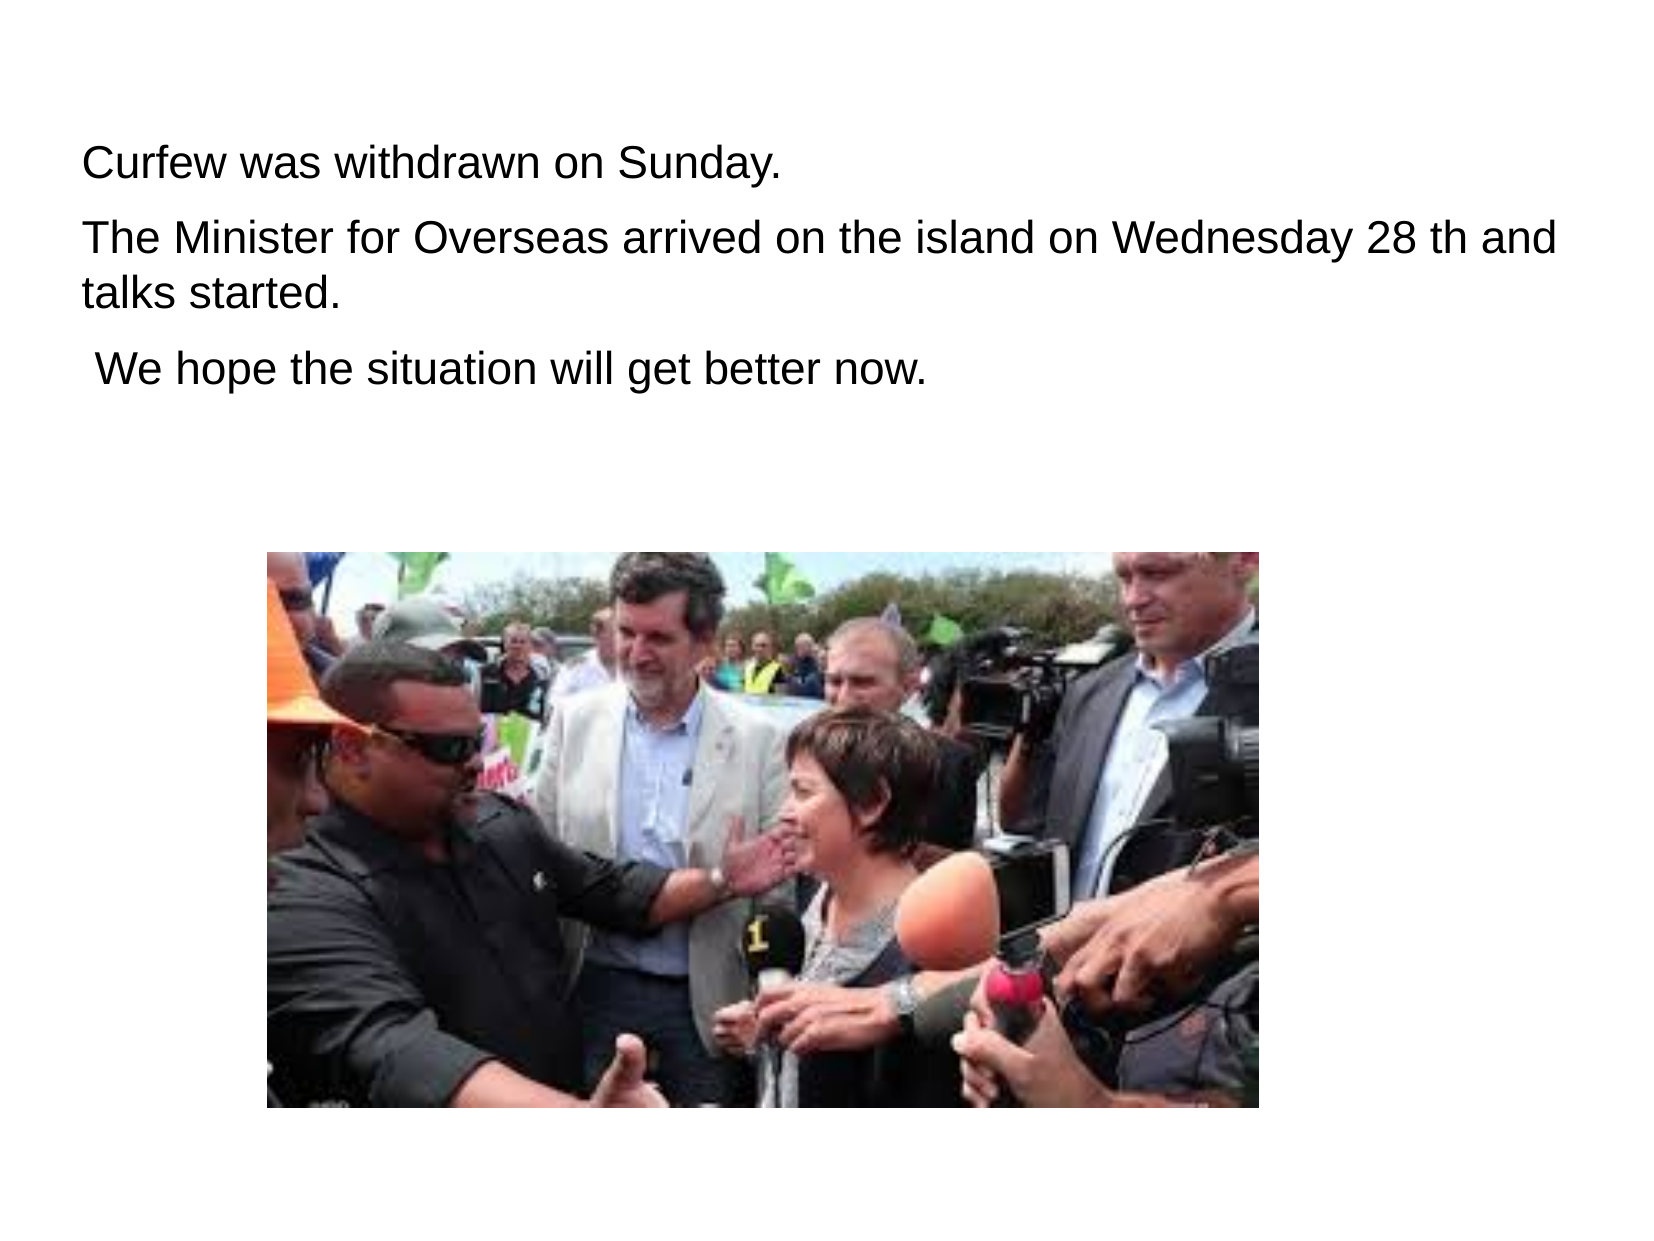

# Curfew was withdrawn on Sunday.
The Minister for Overseas arrived on the island on Wednesday 28 th and talks started.
 We hope the situation will get better now.